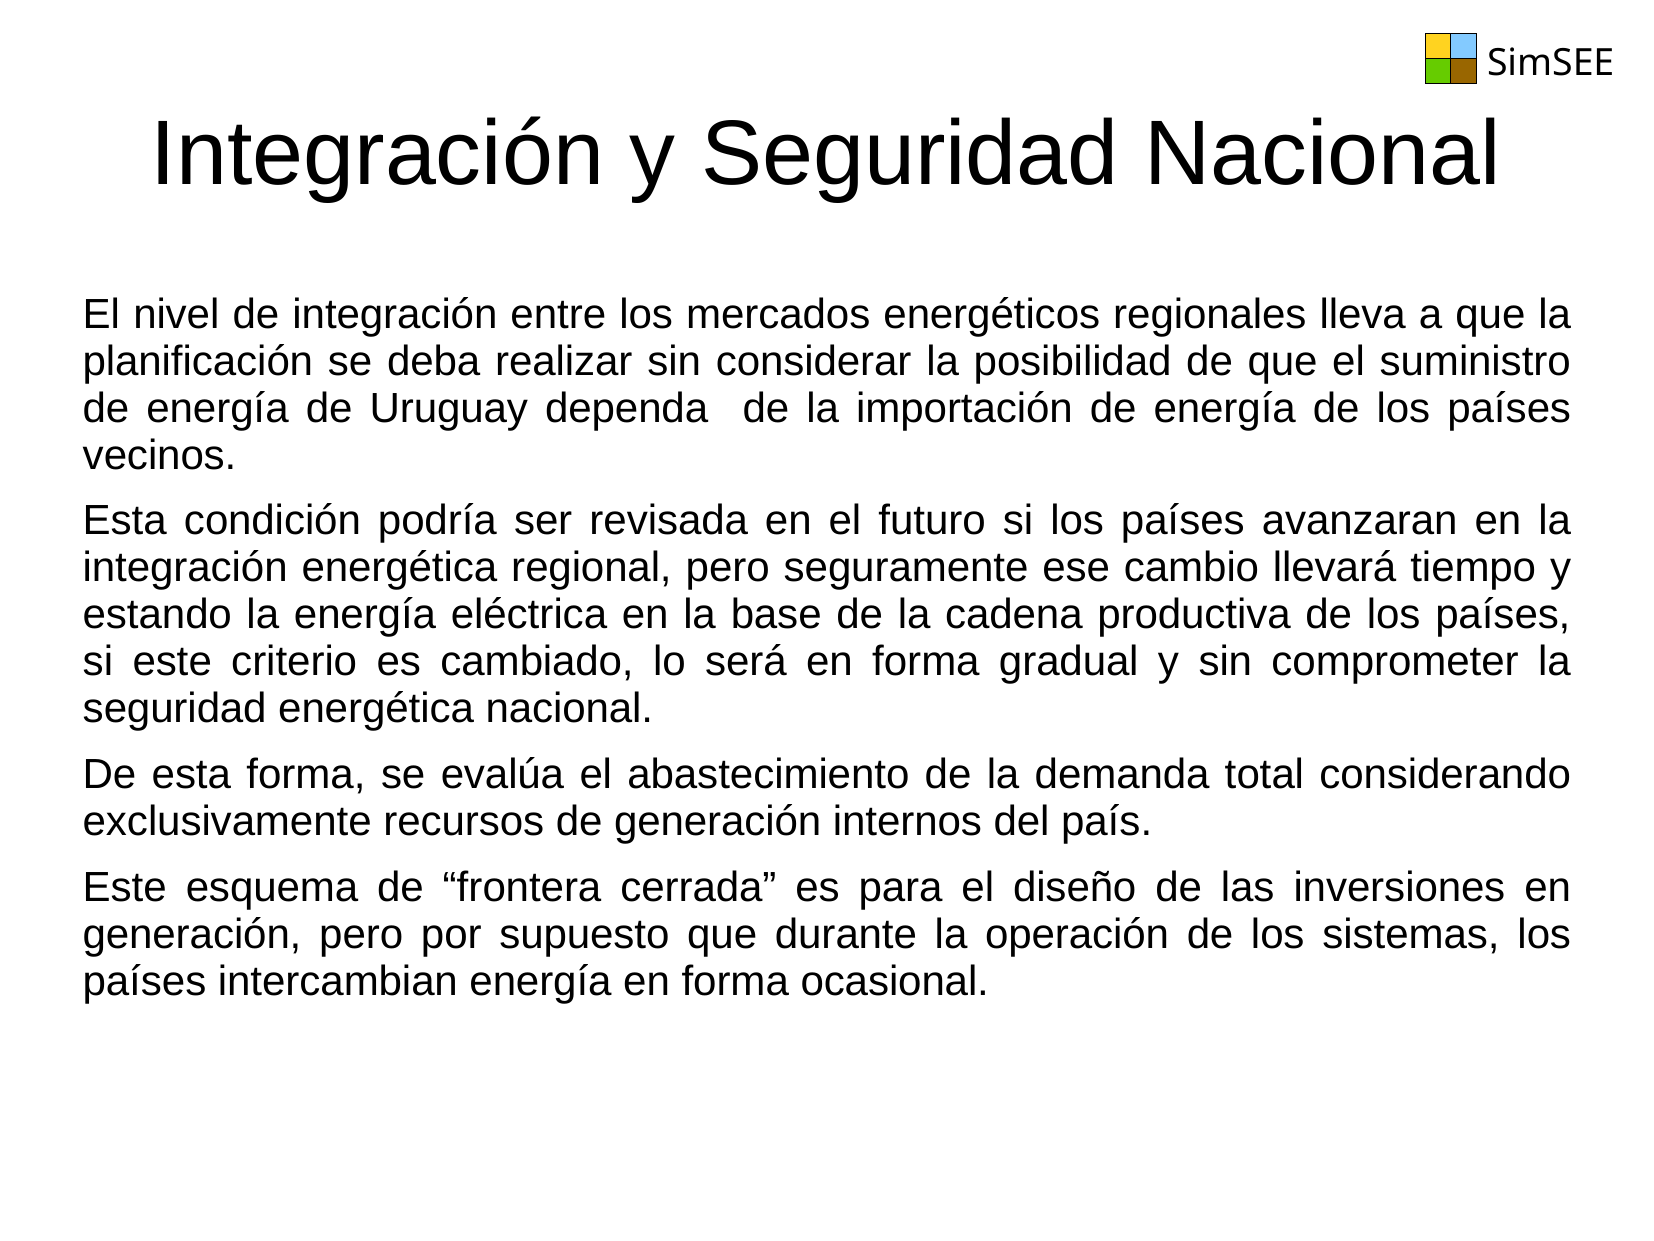

# Integración y Seguridad Nacional
El nivel de integración entre los mercados energéticos regionales lleva a que la planificación se deba realizar sin considerar la posibilidad de que el suministro de energía de Uruguay dependa de la importación de energía de los países vecinos.
Esta condición podría ser revisada en el futuro si los países avanzaran en la integración energética regional, pero seguramente ese cambio llevará tiempo y estando la energía eléctrica en la base de la cadena productiva de los países, si este criterio es cambiado, lo será en forma gradual y sin comprometer la seguridad energética nacional.
De esta forma, se evalúa el abastecimiento de la demanda total considerando exclusivamente recursos de generación internos del país.
Este esquema de “frontera cerrada” es para el diseño de las inversiones en generación, pero por supuesto que durante la operación de los sistemas, los países intercambian energía en forma ocasional.